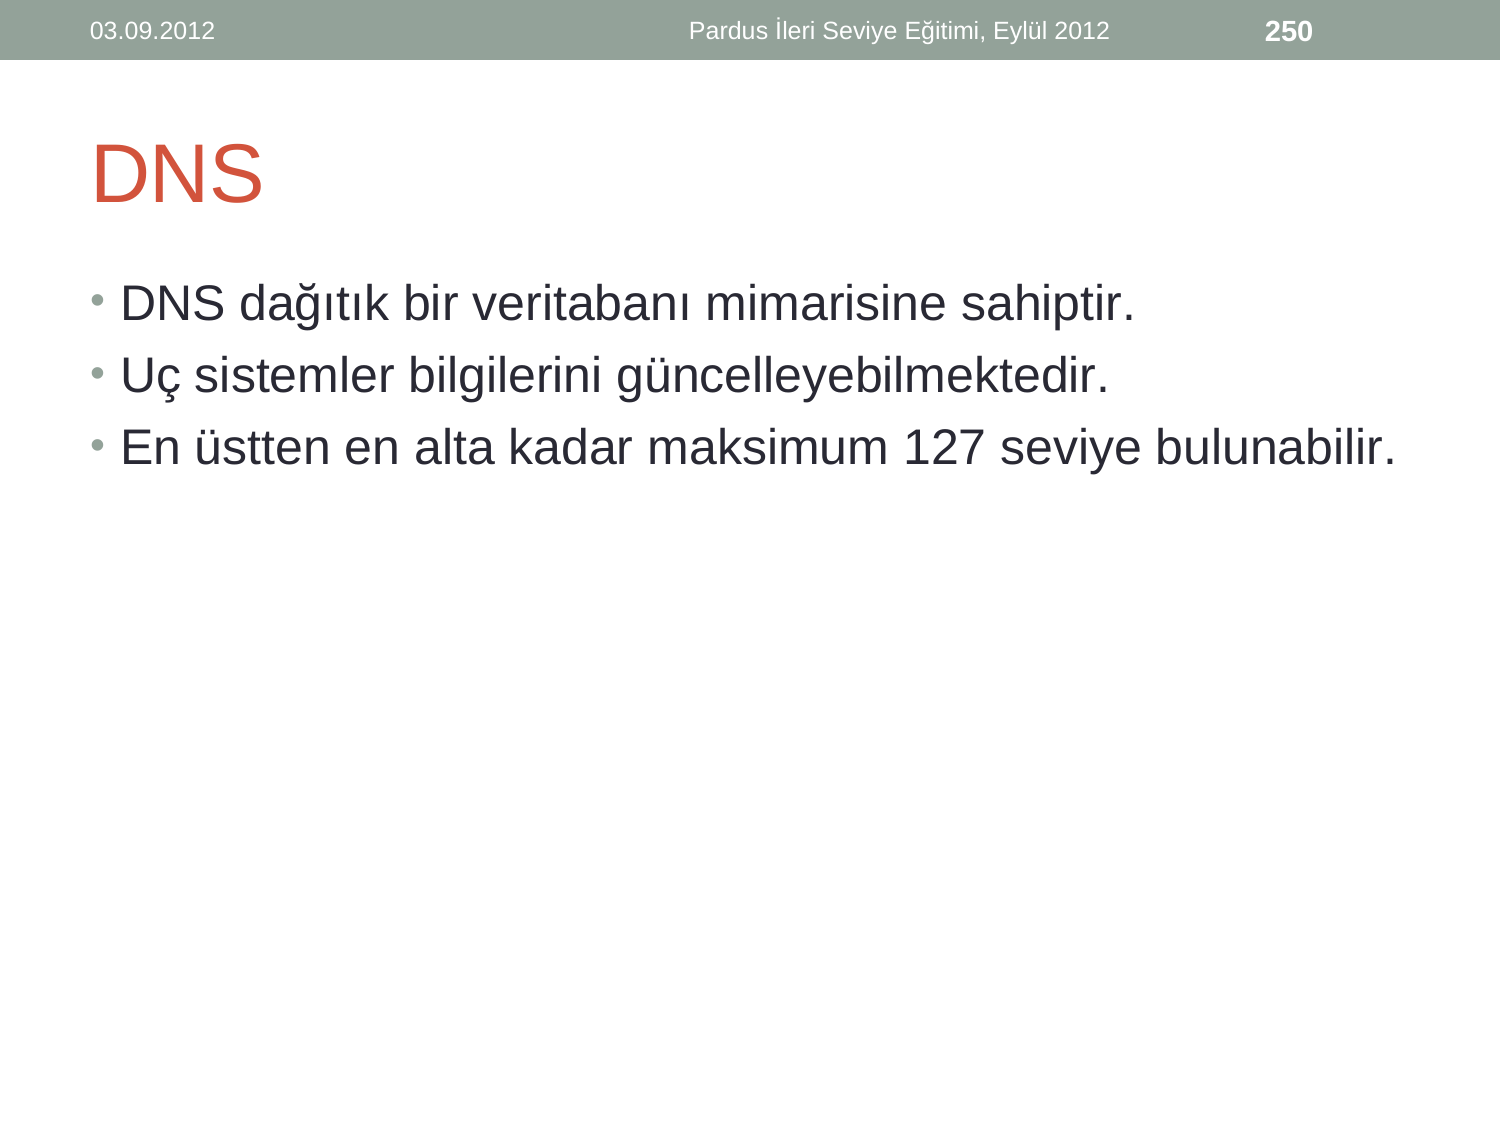

03.09.2012
Pardus İleri Seviye Eğitimi, Eylül 2012
# DNS
DNS dağıtık bir veritabanı mimarisine sahiptir.
Uç sistemler bilgilerini güncelleyebilmektedir.
En üstten en alta kadar maksimum 127 seviye bulunabilir.